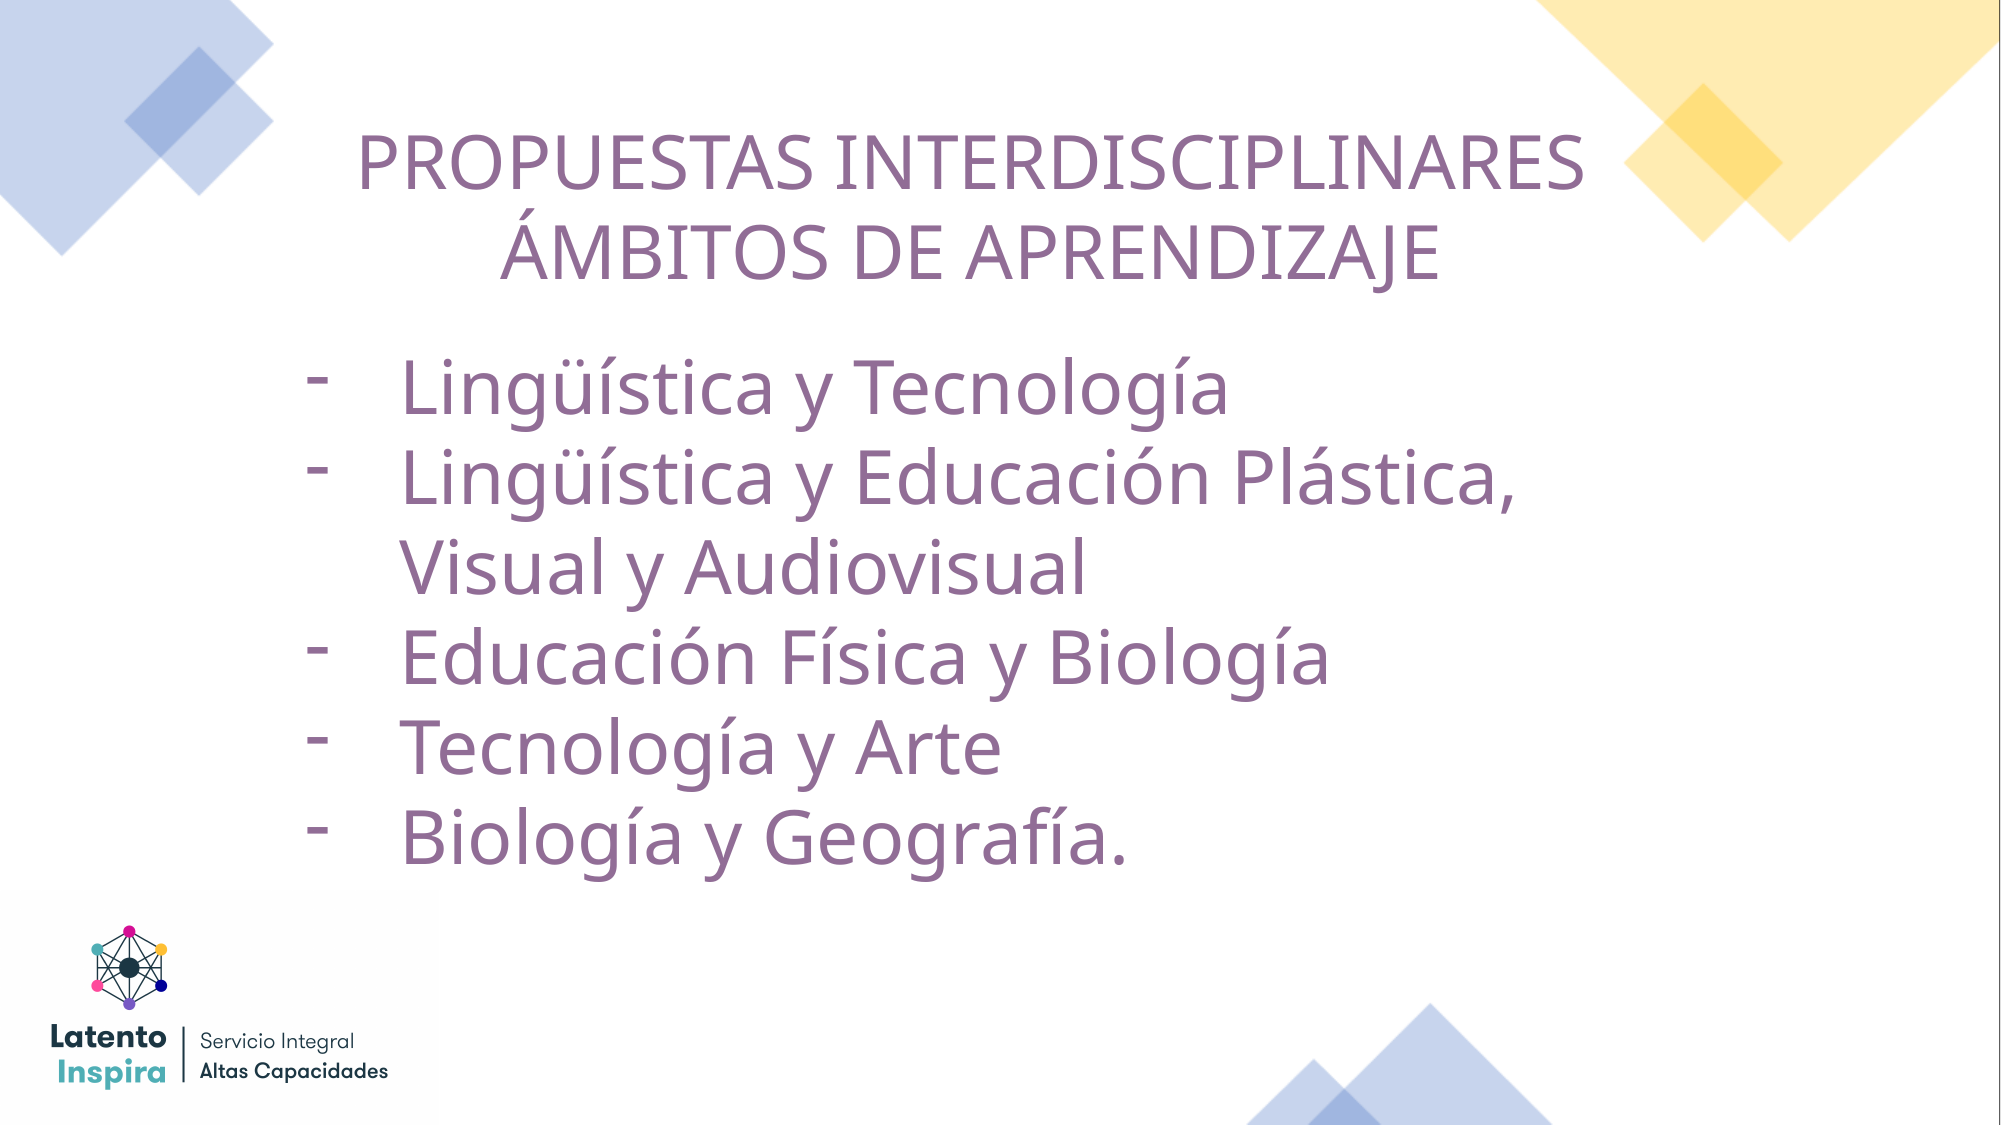

PROPUESTAS INTERDISCIPLINARES
ÁMBITOS DE APRENDIZAJE
Lingüística y Tecnología
Lingüística y Educación Plástica, Visual y Audiovisual
Educación Física y Biología
Tecnología y Arte
Biología y Geografía.